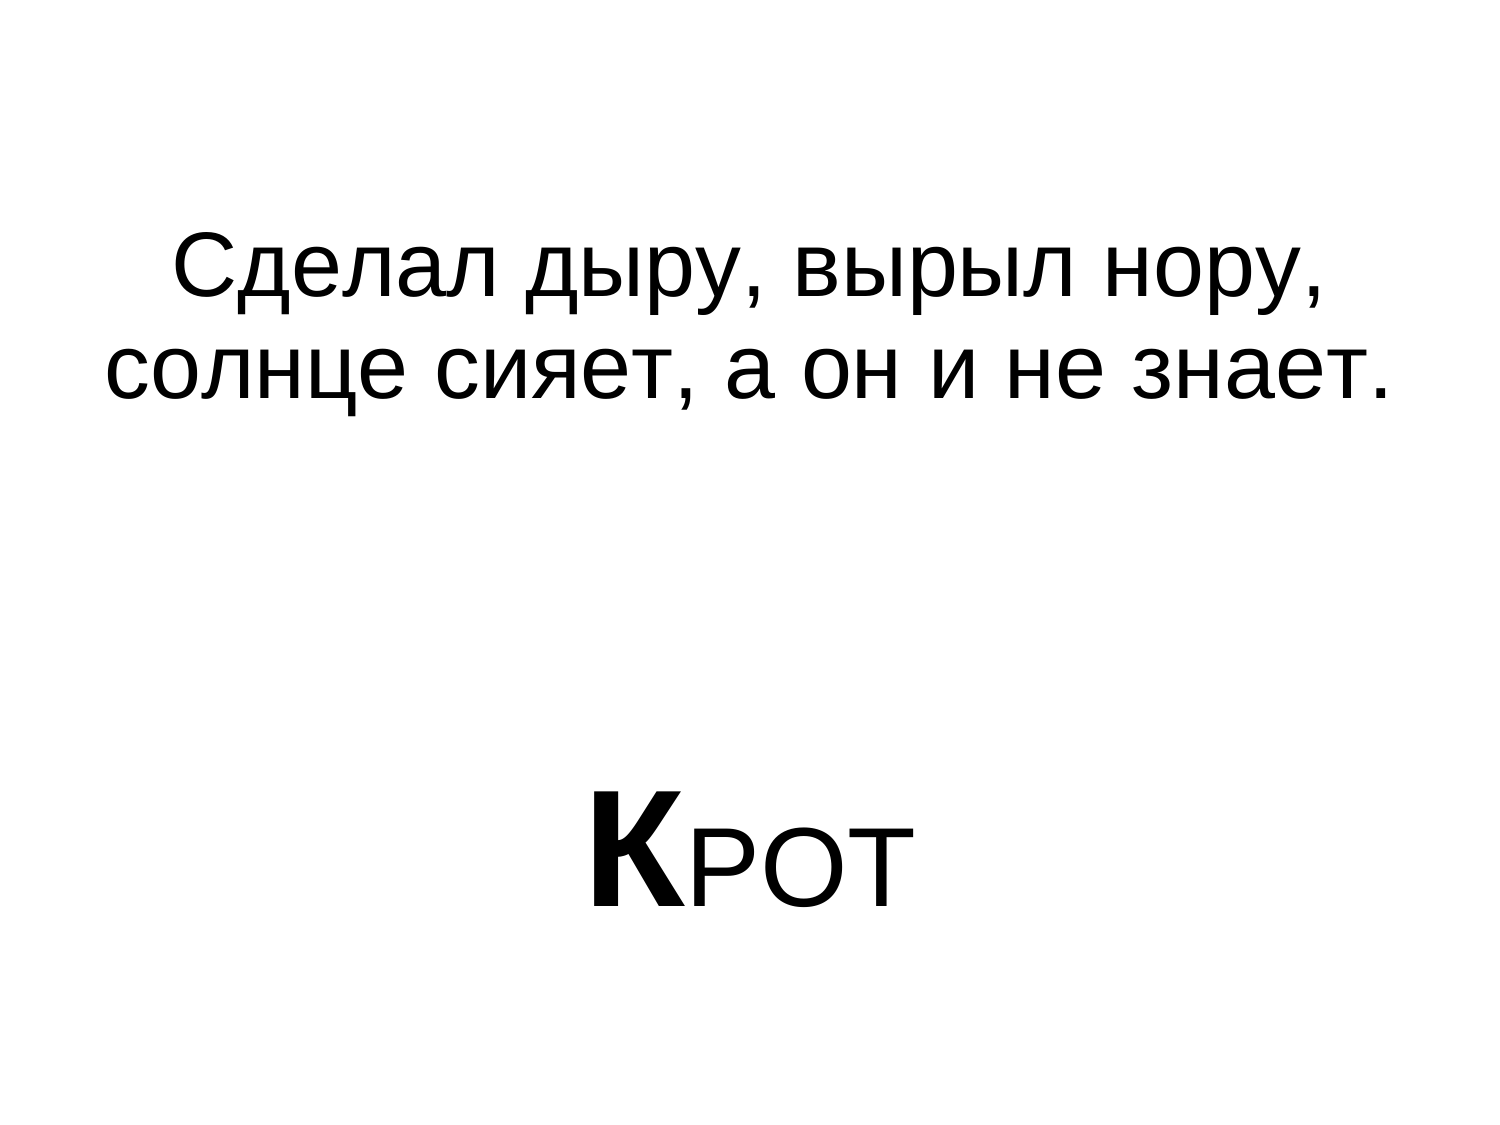

# Сделал дыру, вырыл нору, солнце сияет, а он и не знает.
КРОТ